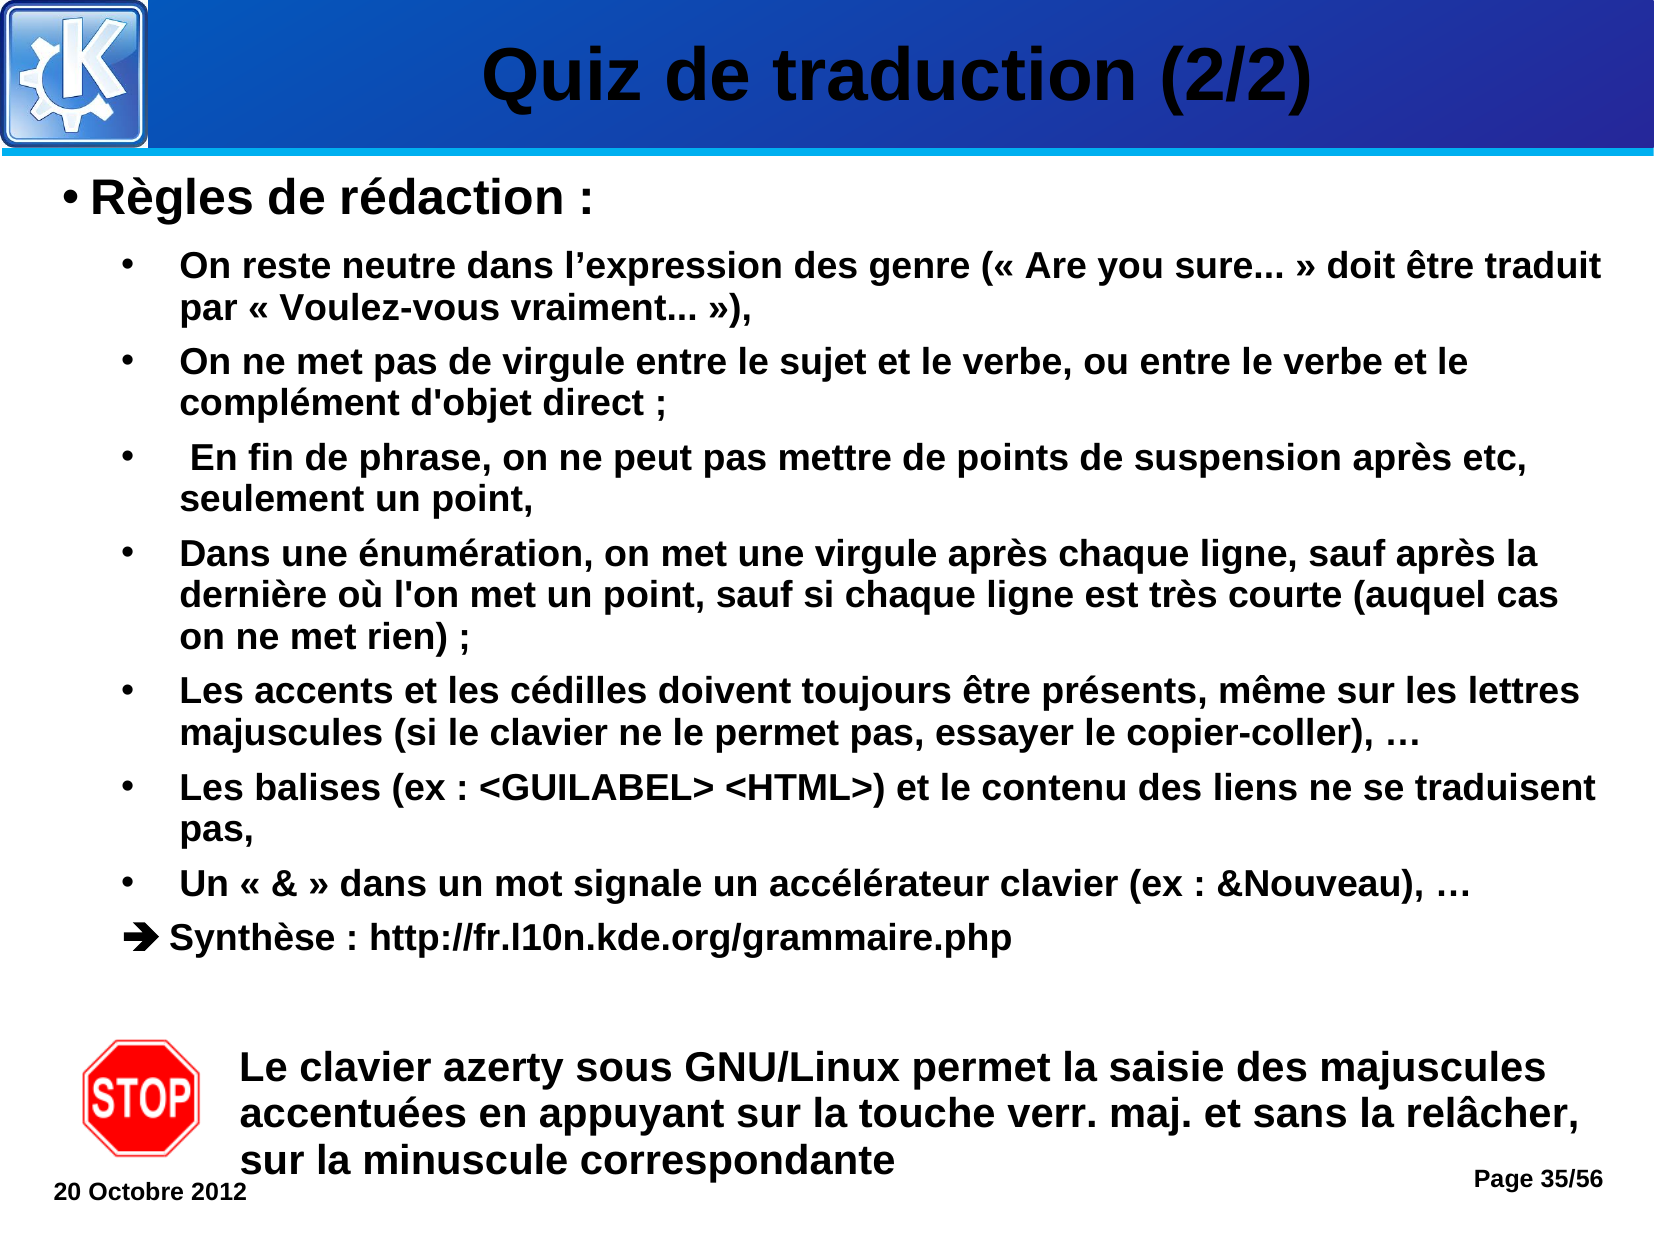

Quiz de traduction (2/2)
Règles de rédaction :
On reste neutre dans l’expression des genre (« Are you sure... » doit être traduit par « Voulez-vous vraiment... »),
On ne met pas de virgule entre le sujet et le verbe, ou entre le verbe et le complément d'objet direct ;
 En fin de phrase, on ne peut pas mettre de points de suspension après etc, seulement un point,
Dans une énumération, on met une virgule après chaque ligne, sauf après la dernière où l'on met un point, sauf si chaque ligne est très courte (auquel cas on ne met rien) ;
Les accents et les cédilles doivent toujours être présents, même sur les lettres majuscules (si le clavier ne le permet pas, essayer le copier-coller), …
Les balises (ex : <GUILABEL> <HTML>) et le contenu des liens ne se traduisent pas,
Un « & » dans un mot signale un accélérateur clavier (ex : &Nouveau), …
 Synthèse : http://fr.l10n.kde.org/grammaire.php
Le clavier azerty sous GNU/Linux permet la saisie des majuscules accentuées en appuyant sur la touche verr. maj. et sans la relâcher, sur la minuscule correspondante